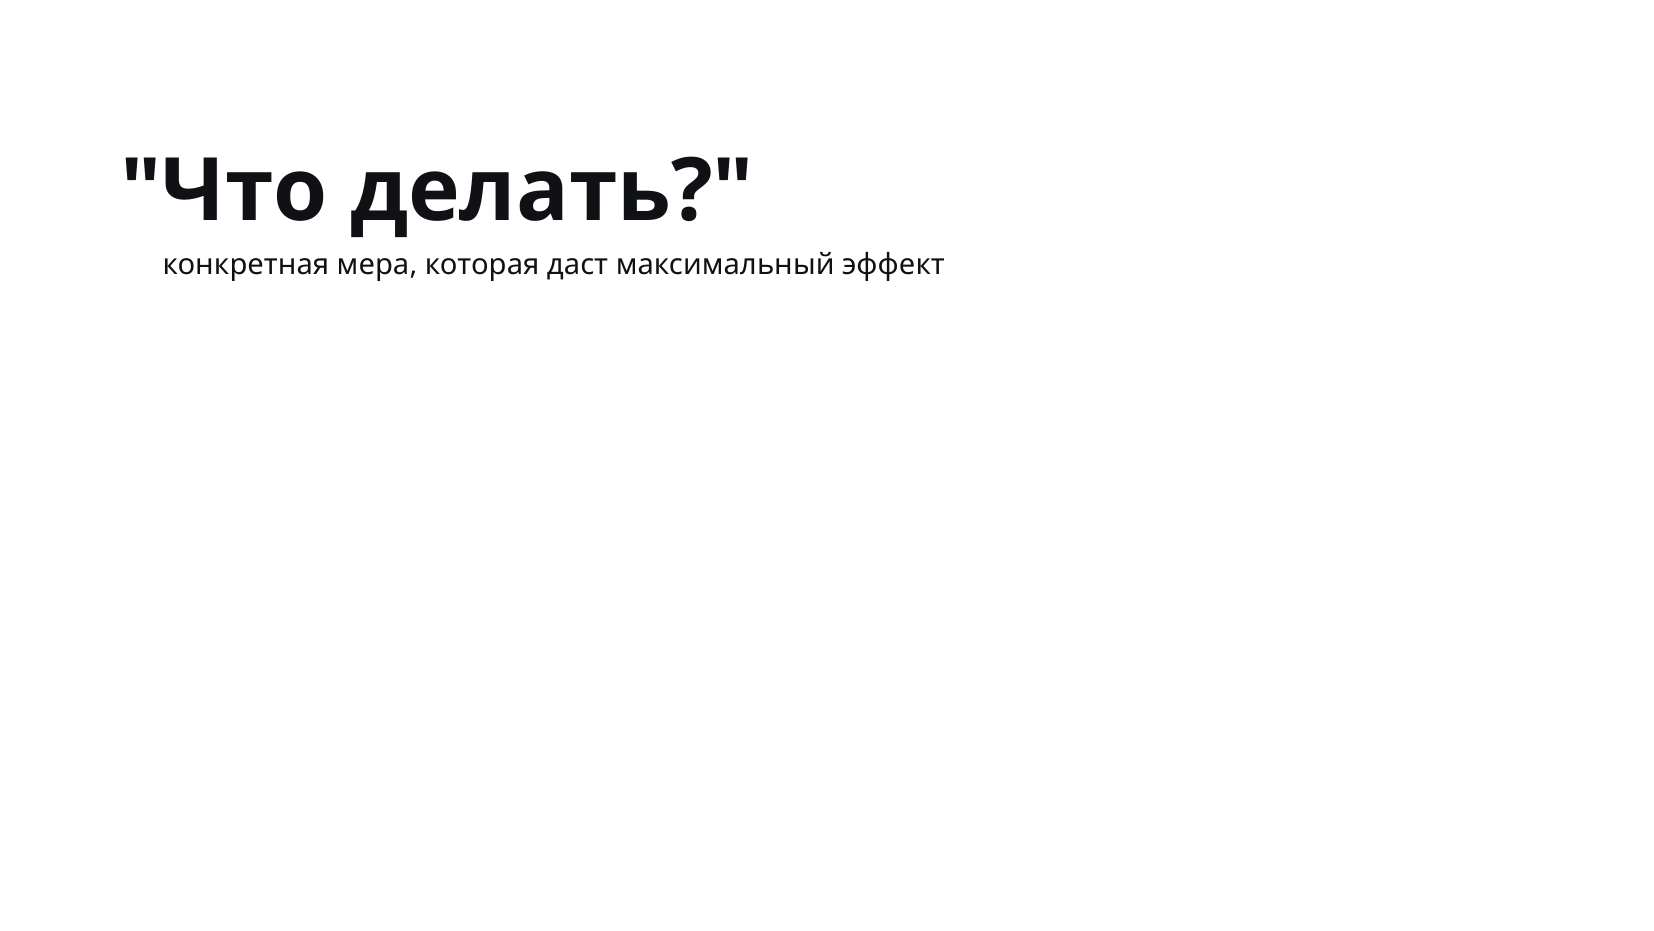

"Что делать?"
конкретная мера, которая даст максимальный эффект